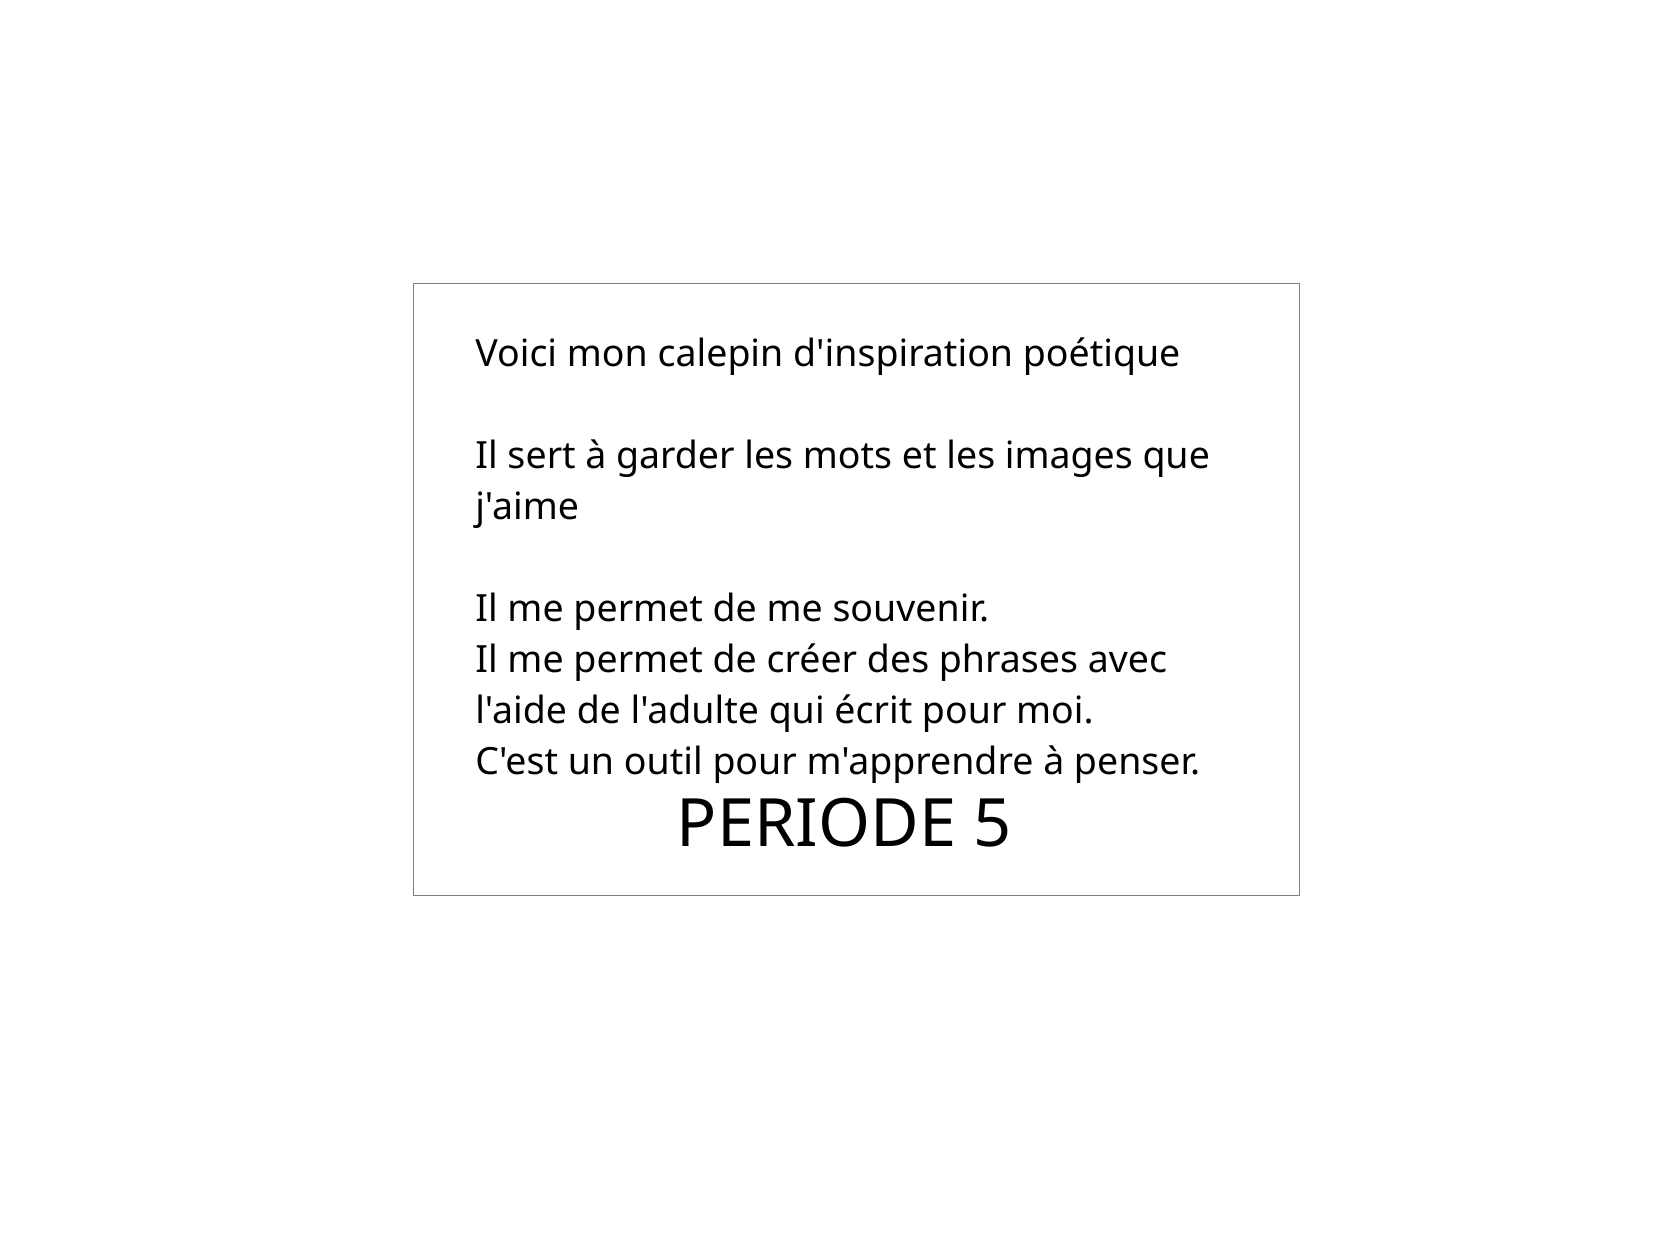

Voici mon calepin d'inspiration poétique
Il sert à garder les mots et les images que j'aime
Il me permet de me souvenir.
Il me permet de créer des phrases avec l'aide de l'adulte qui écrit pour moi.
C'est un outil pour m'apprendre à penser.
PERIODE 5